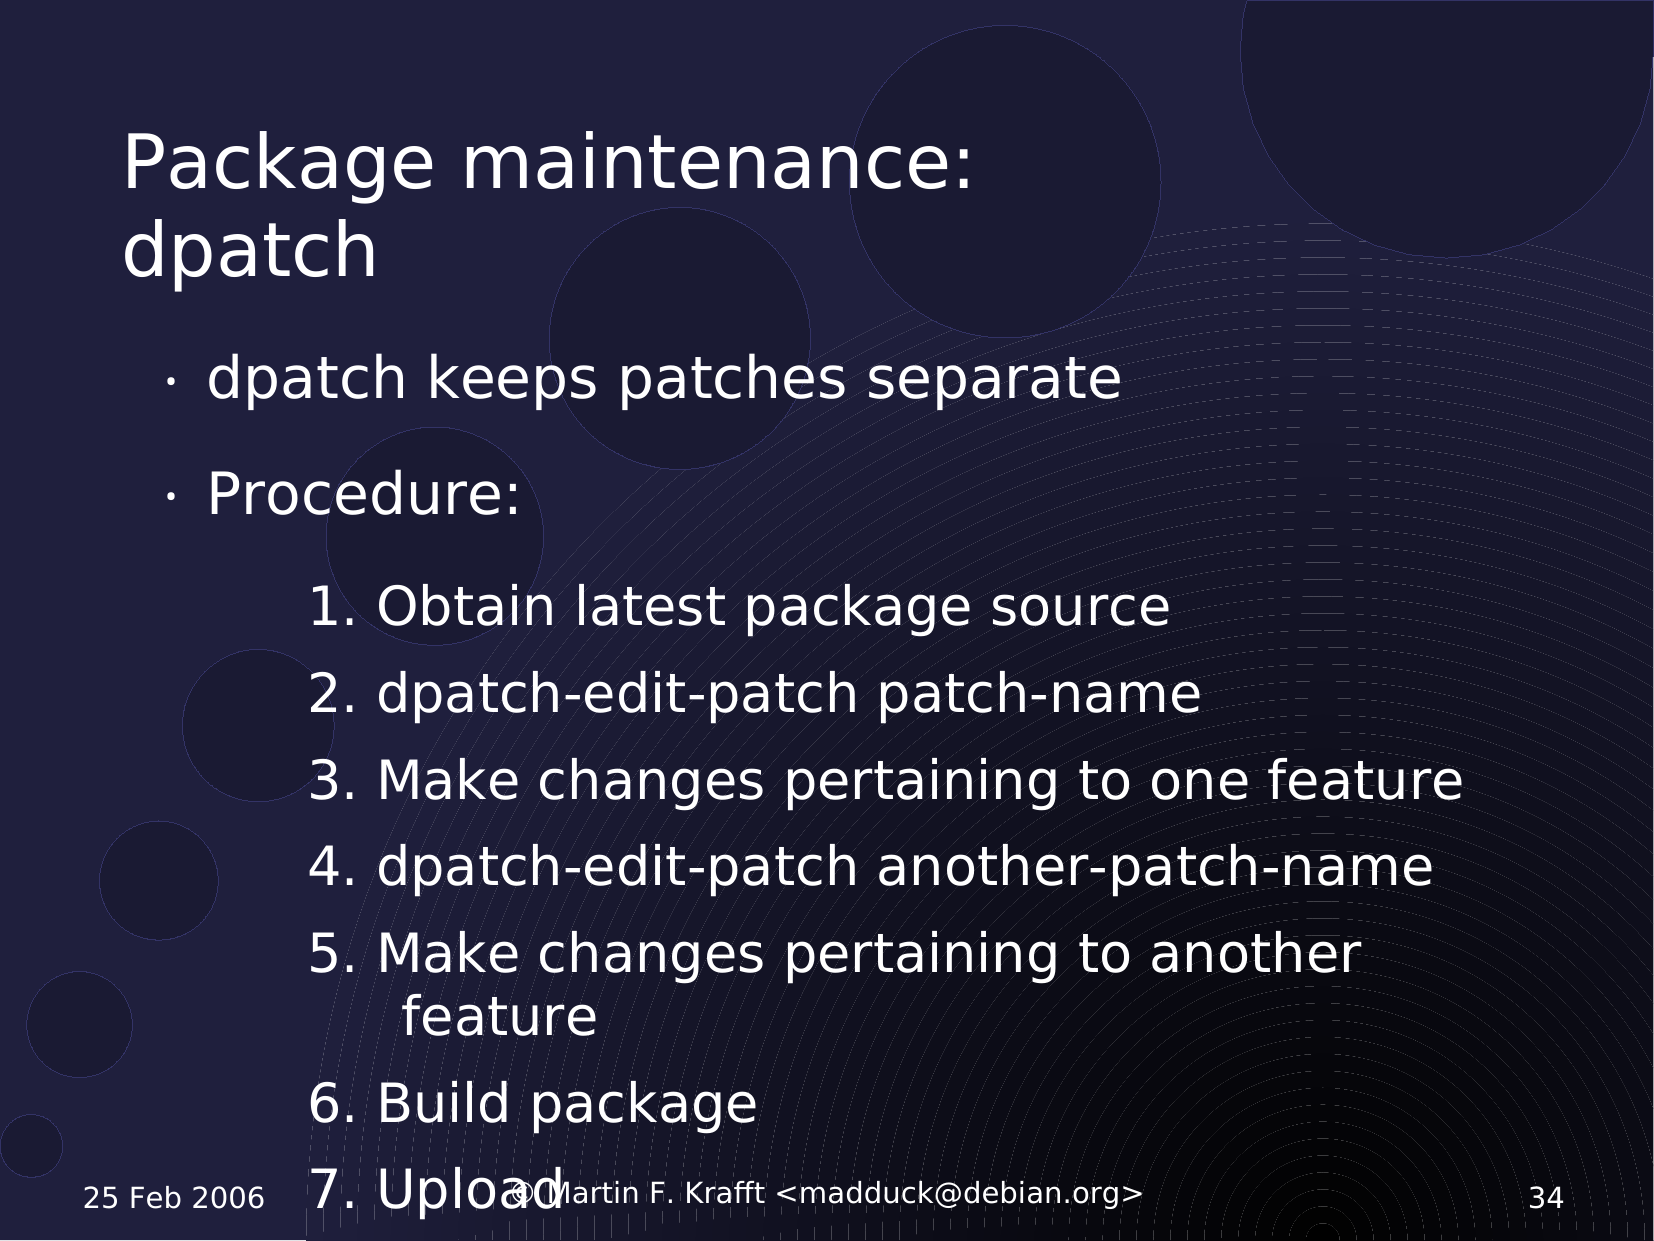

# Package maintenance: dpatch
dpatch keeps patches separate
Procedure:
 Obtain latest package source
 dpatch-edit-patch patch-name
 Make changes pertaining to one feature
 dpatch-edit-patch another-patch-name
 Make changes pertaining to another feature
 Build package
 Upload
© Martin F. Krafft <madduck@debian.org>
25 Feb 2006
34